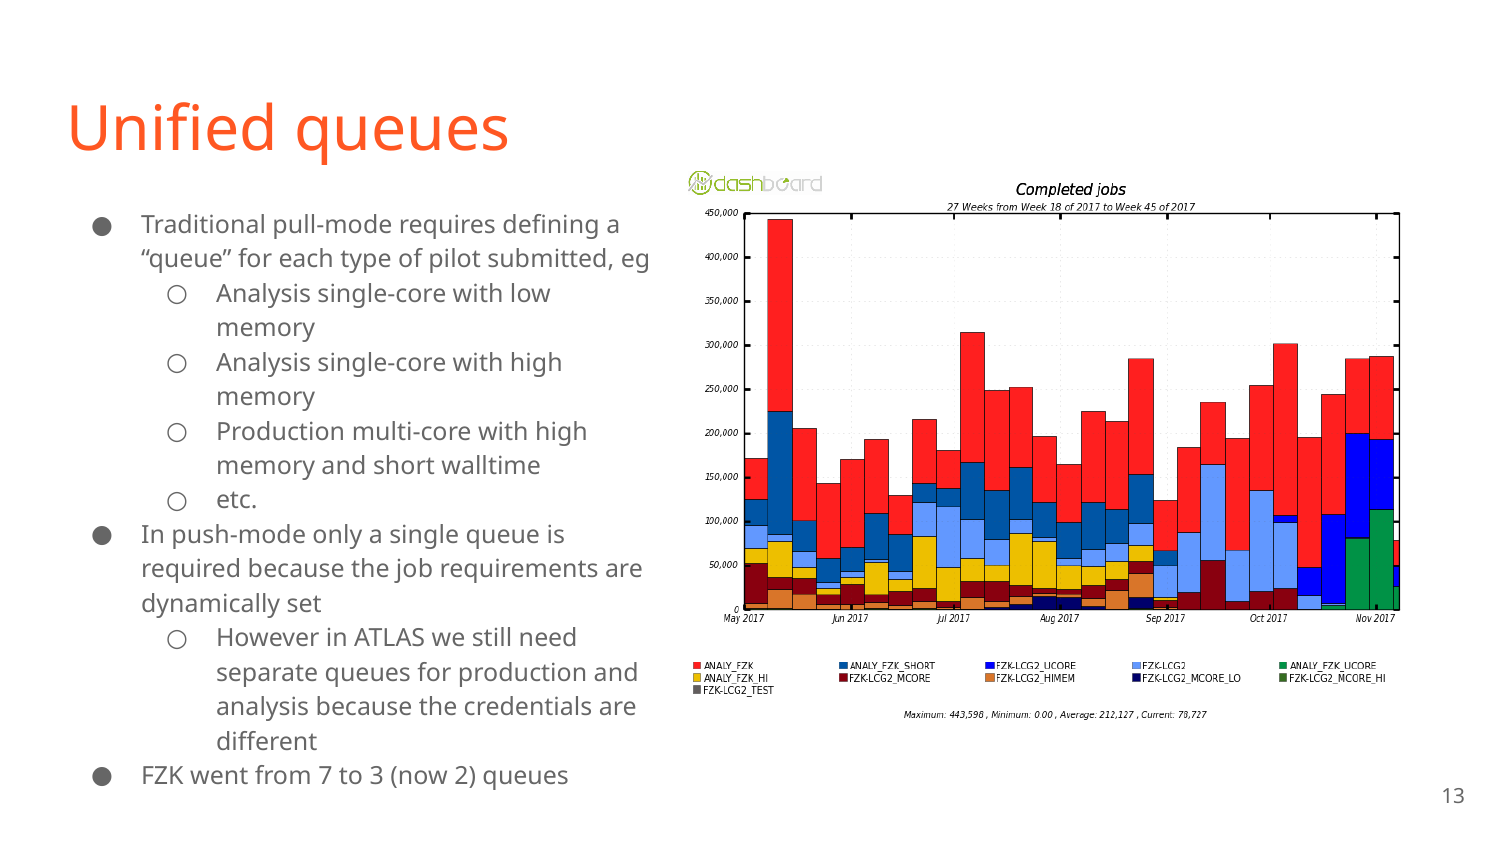

# Unified queues
Traditional pull-mode requires defining a “queue” for each type of pilot submitted, eg
Analysis single-core with low memory
Analysis single-core with high memory
Production multi-core with high memory and short walltime
etc.
In push-mode only a single queue is required because the job requirements are dynamically set
However in ATLAS we still need separate queues for production and analysis because the credentials are different
FZK went from 7 to 3 (now 2) queues